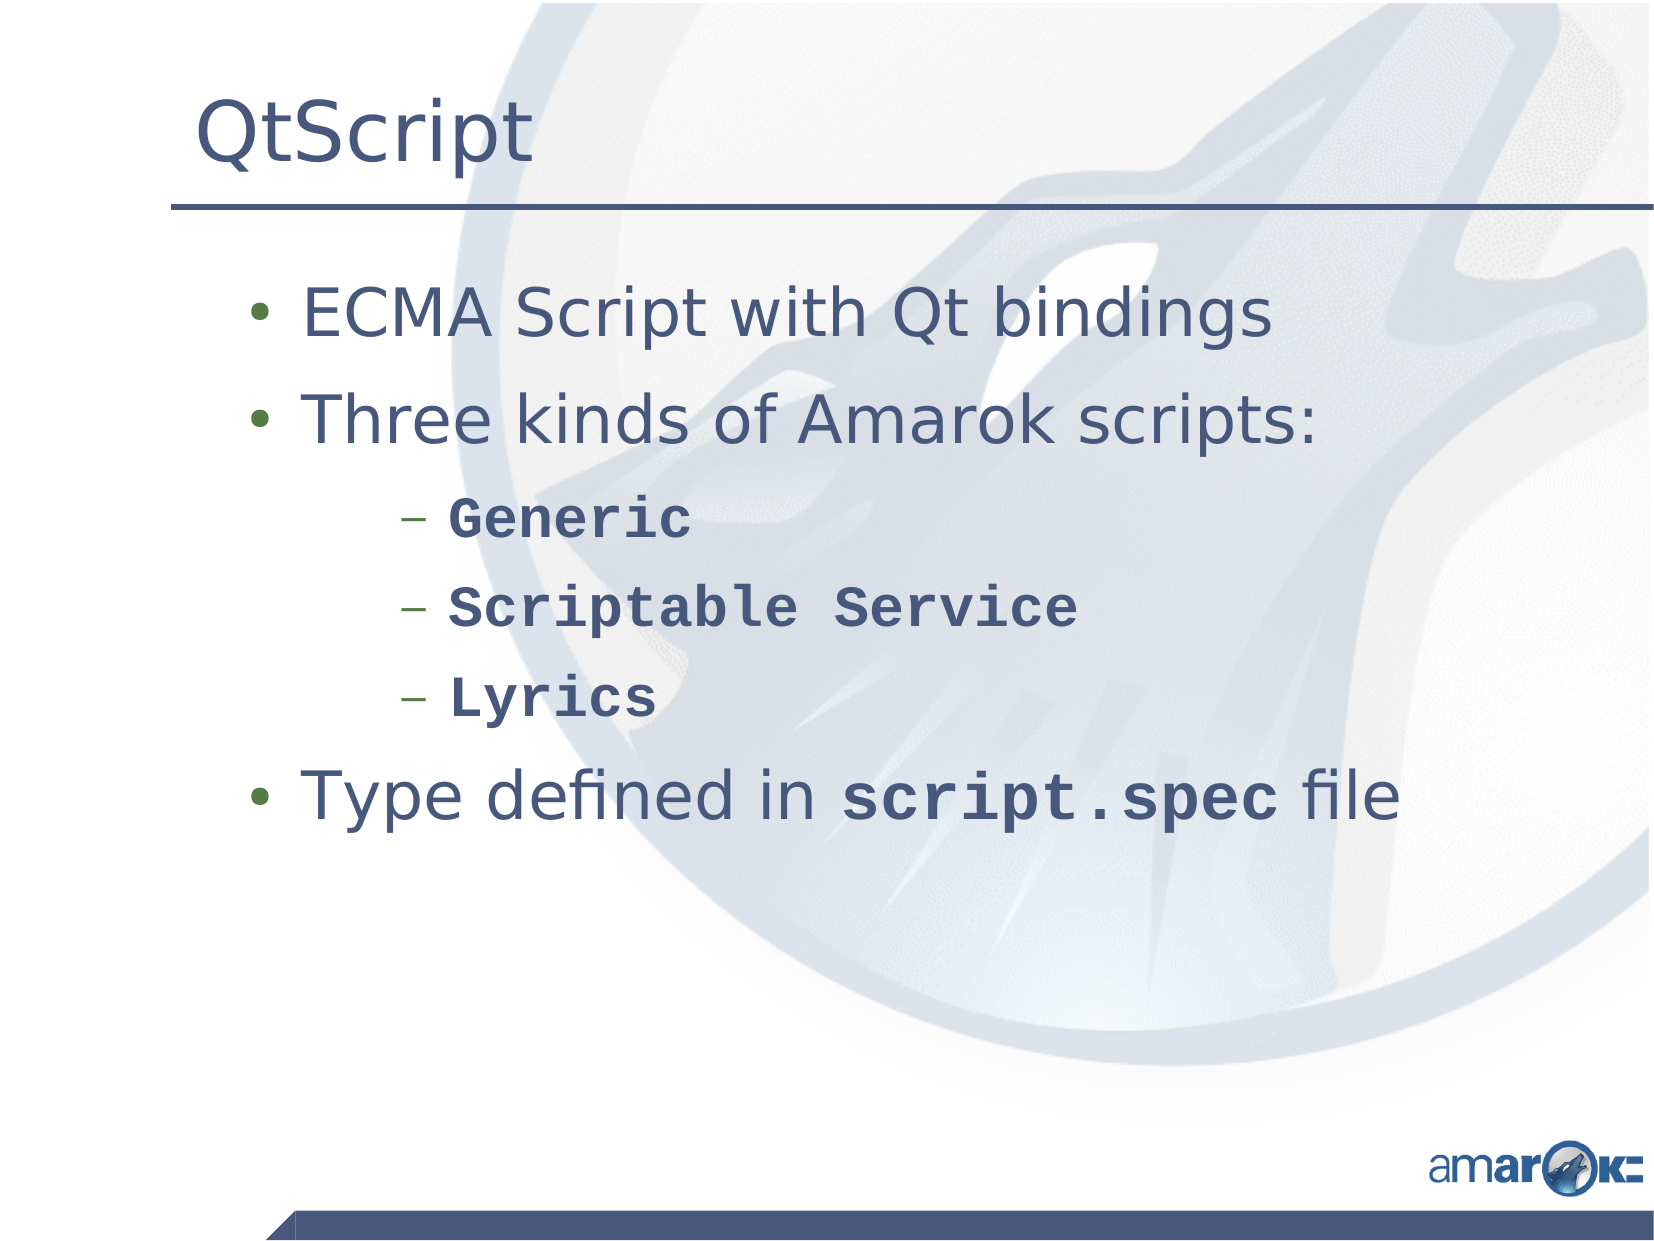

# QtScript
ECMA Script with Qt bindings
Three kinds of Amarok scripts:
Generic
Scriptable Service
Lyrics
Type defined in script.spec file